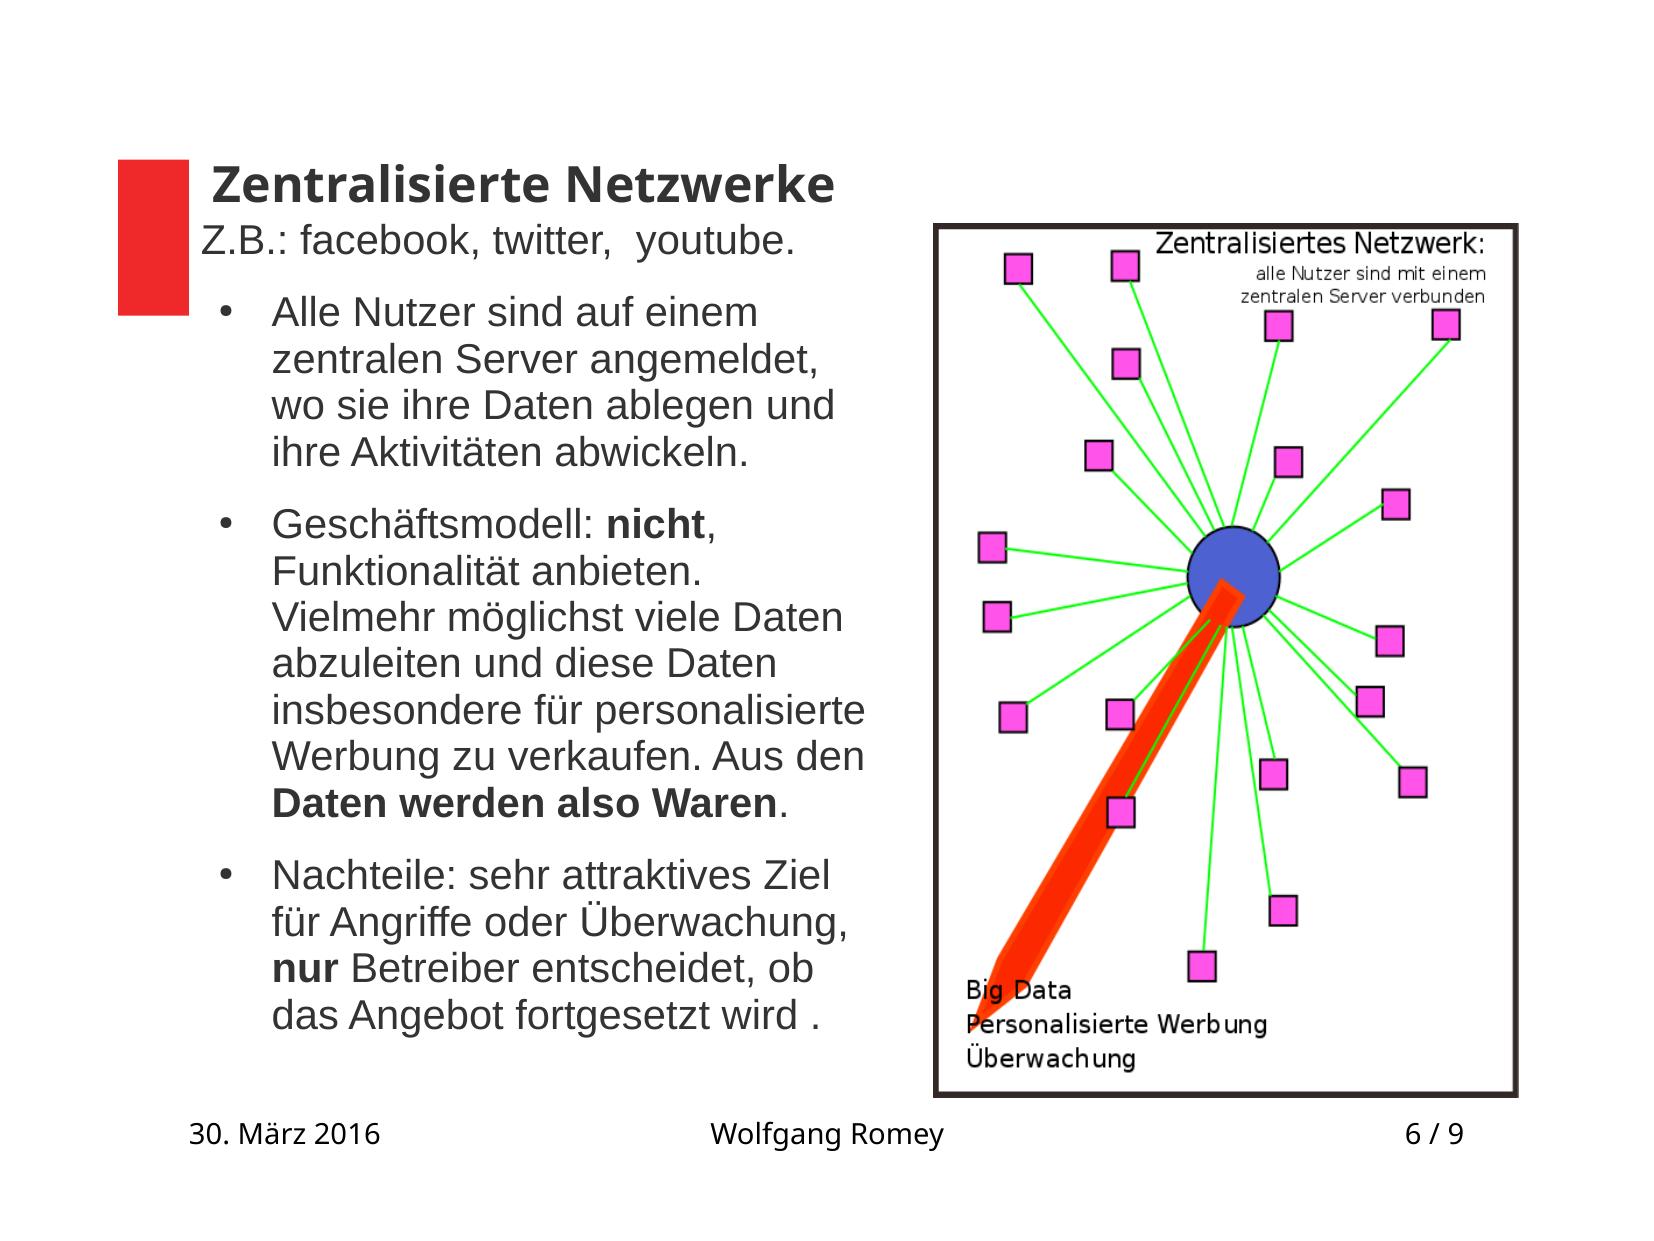

# Zentralisierte Netzwerke
Z.B.: facebook, twitter, youtube.
Alle Nutzer sind auf einem zentralen Server angemeldet, wo sie ihre Daten ablegen und ihre Aktivitäten abwickeln.
Geschäftsmodell: nicht, Funktionalität anbieten. Vielmehr möglichst viele Daten abzuleiten und diese Daten insbesondere für personalisierte Werbung zu verkaufen. Aus den Daten werden also Waren.
Nachteile: sehr attraktives Ziel für Angriffe oder Überwachung, nur Betreiber entscheidet, ob das Angebot fortgesetzt wird .
30. März 2016
Wolfgang Romey
6